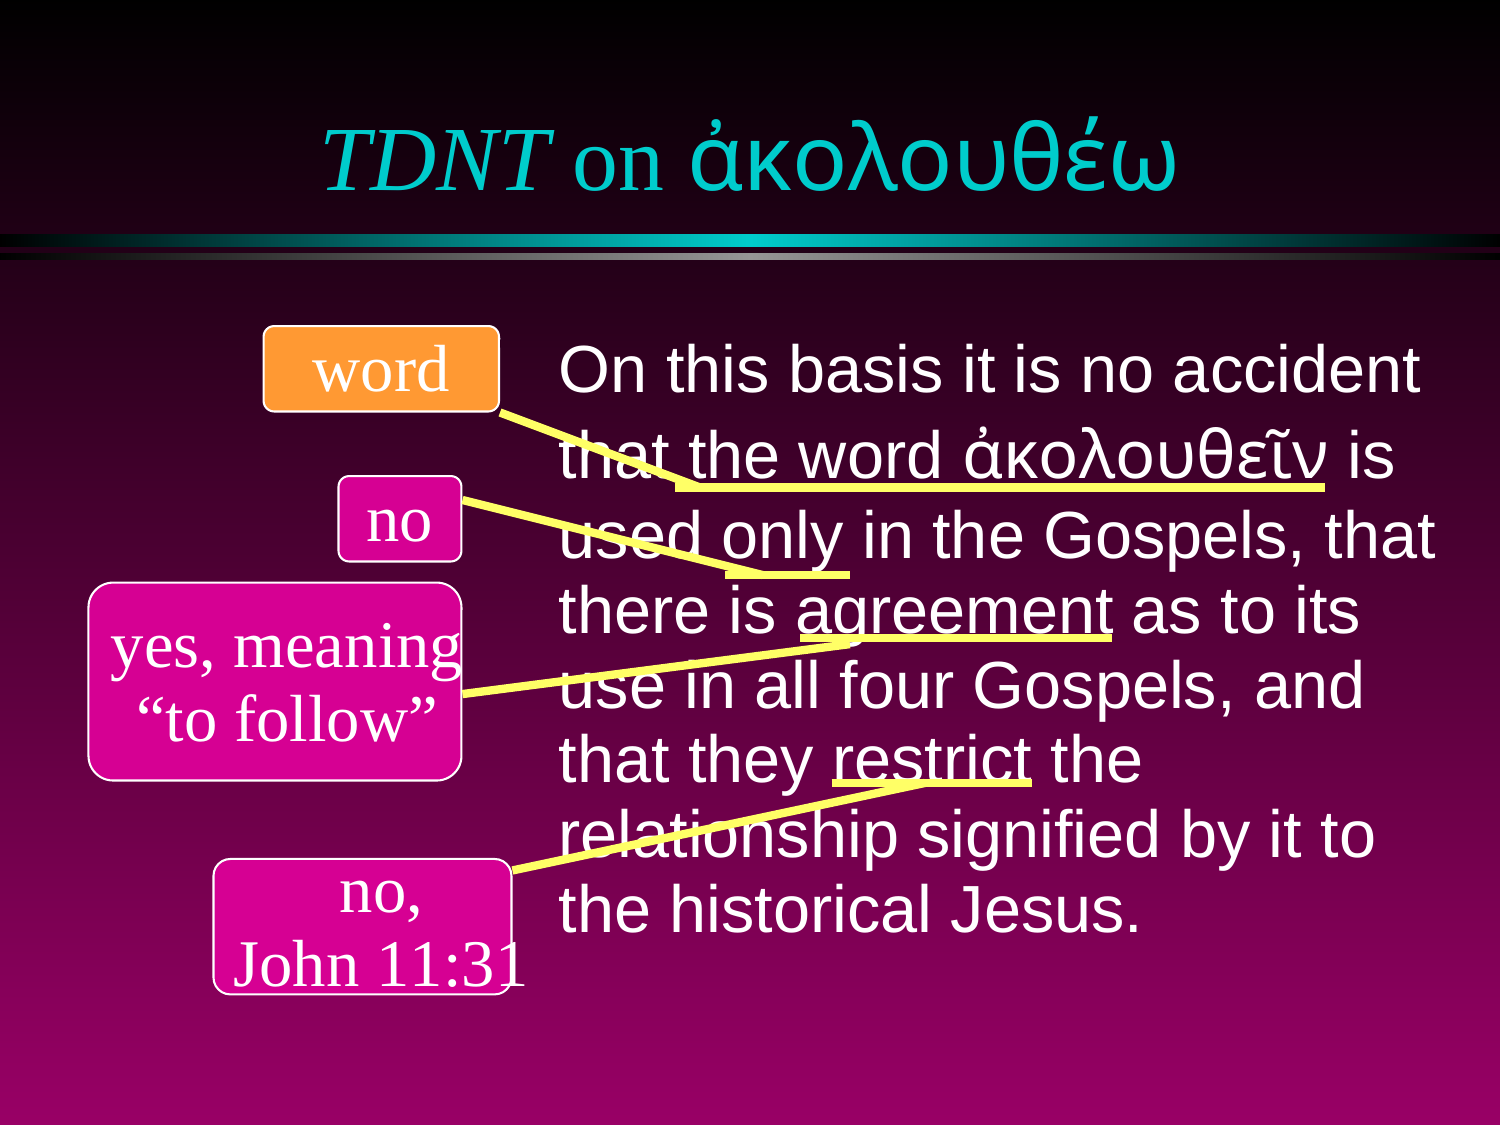

# TDNT on ἀκολουθέω
 	On this basis it is no accident that the word ἀκολουθεῖν is used only in the Gospels, that there is agreement as to its use in all four Gospels, and that they restrict the relationship signified by it to the historical Jesus.
word
no
yes, meaning
“to follow”
no,
John 11:31